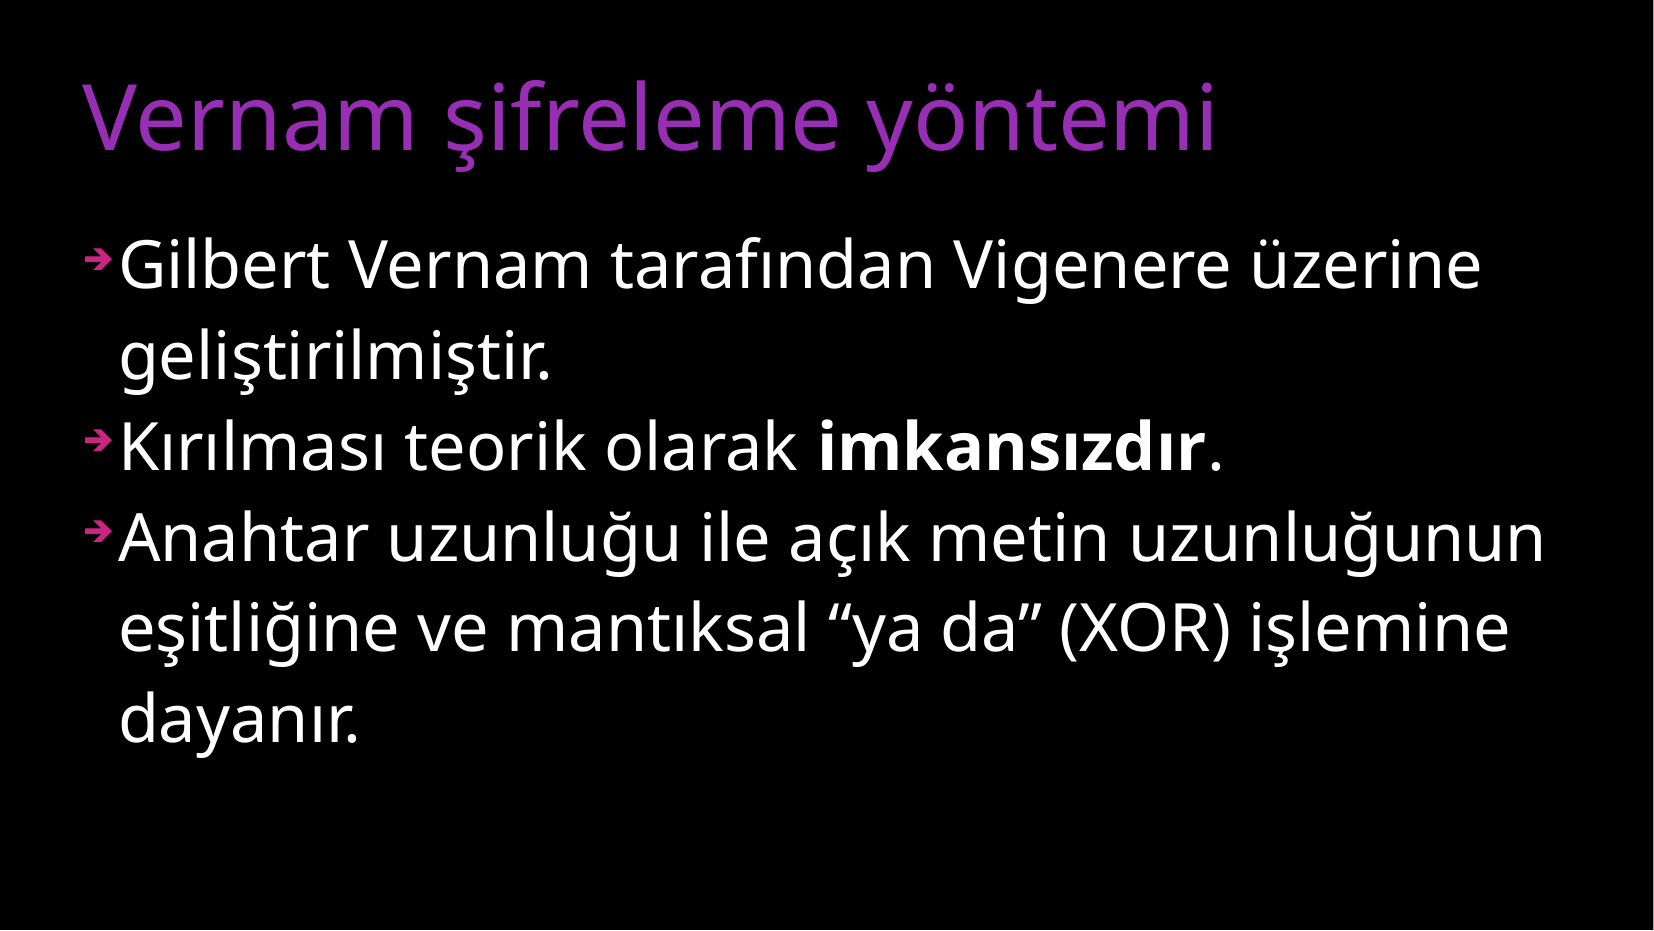

# Vernam şifreleme yöntemi
Gilbert Vernam tarafından Vigenere üzerine geliştirilmiştir.
Kırılması teorik olarak imkansızdır.
Anahtar uzunluğu ile açık metin uzunluğunun eşitliğine ve mantıksal “ya da” (XOR) işlemine dayanır.